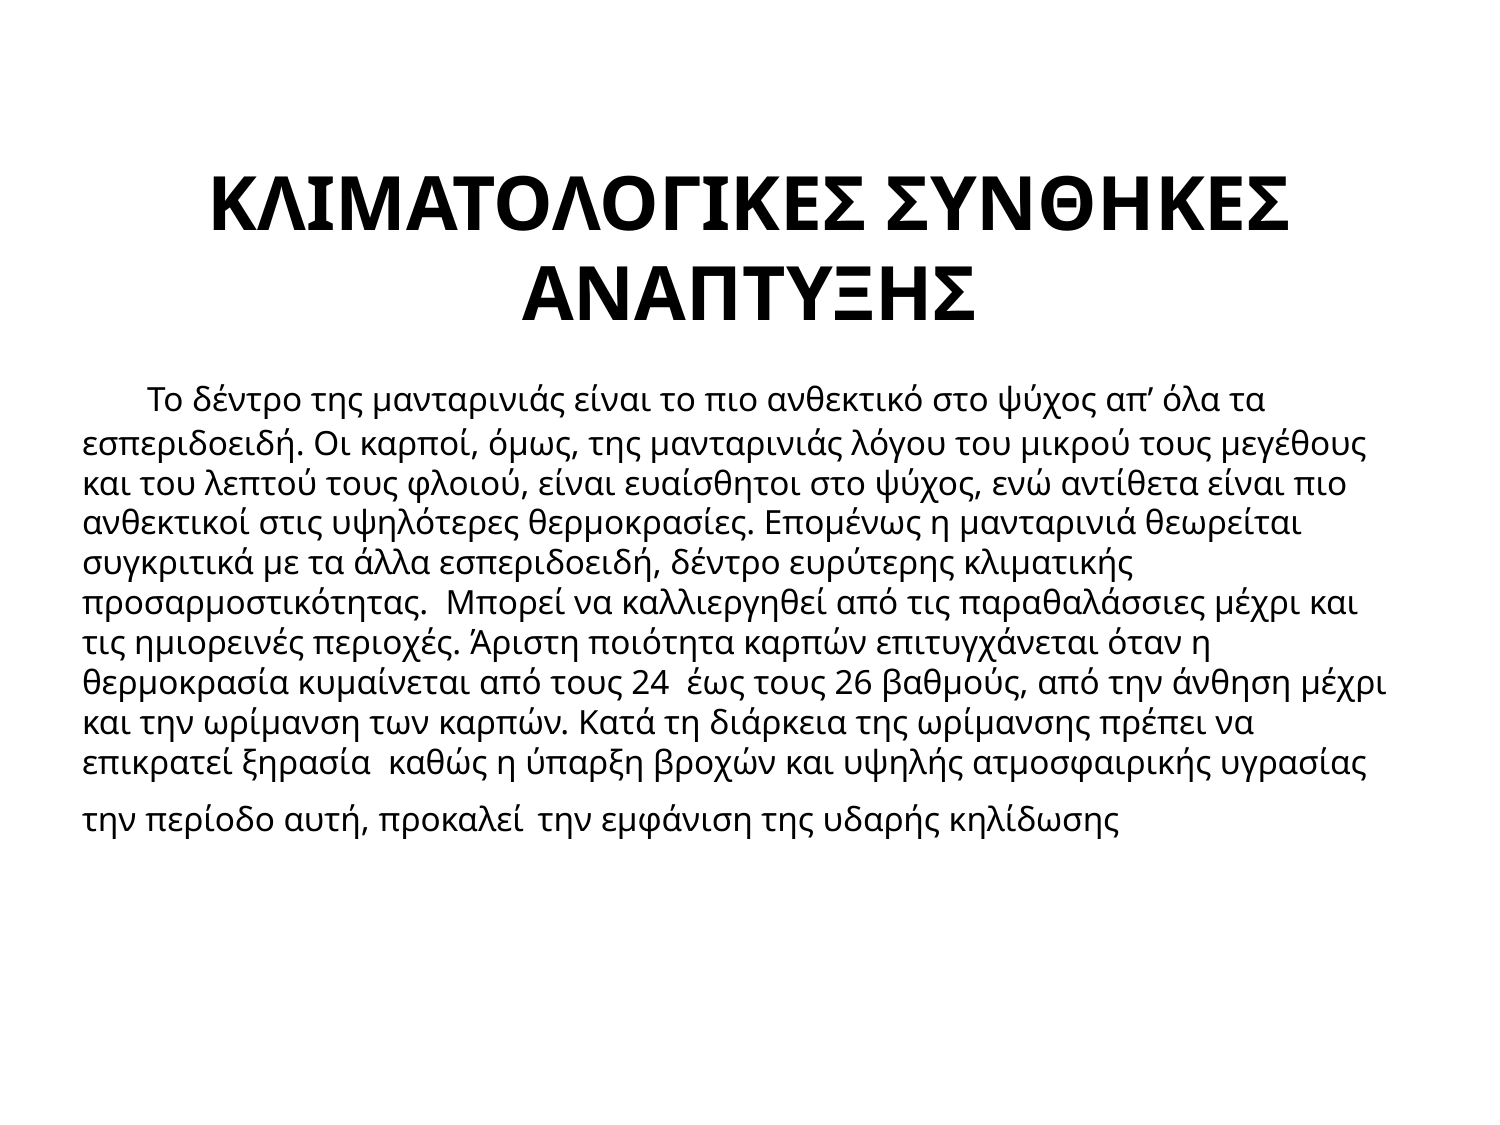

# ΚΛΙΜΑΤΟΛΟΓΙΚΕΣ ΣΥΝΘΗΚΕΣ ΑΝΑΠΤΥΞΗΣ
 Το δέντρο της μανταρινιάς είναι το πιο ανθεκτικό στο ψύχος απ’ όλα τα εσπεριδοειδή. Οι καρποί, όμως, της μανταρινιάς λόγου του μικρού τους μεγέθους και του λεπτού τους φλοιού, είναι ευαίσθητοι στο ψύχος, ενώ αντίθετα είναι πιο ανθεκτικοί στις υψηλότερες θερμοκρασίες. Επομένως η μανταρινιά θεωρείται συγκριτικά με τα άλλα εσπεριδοειδή, δέντρο ευρύτερης κλιματικής προσαρμοστικότητας. Μπορεί να καλλιεργηθεί από τις παραθαλάσσιες μέχρι και τις ημιορεινές περιοχές. Άριστη ποιότητα καρπών επιτυγχάνεται όταν η θερμοκρασία κυμαίνεται από τους 24 έως τους 26 βαθμούς, από την άνθηση μέχρι και την ωρίμανση των καρπών. Κατά τη διάρκεια της ωρίμανσης πρέπει να επικρατεί ξηρασία καθώς η ύπαρξη βροχών και υψηλής ατμοσφαιρικής υγρασίας την περίοδο αυτή, προκαλεί την εμφάνιση της υδαρής κηλίδωσης